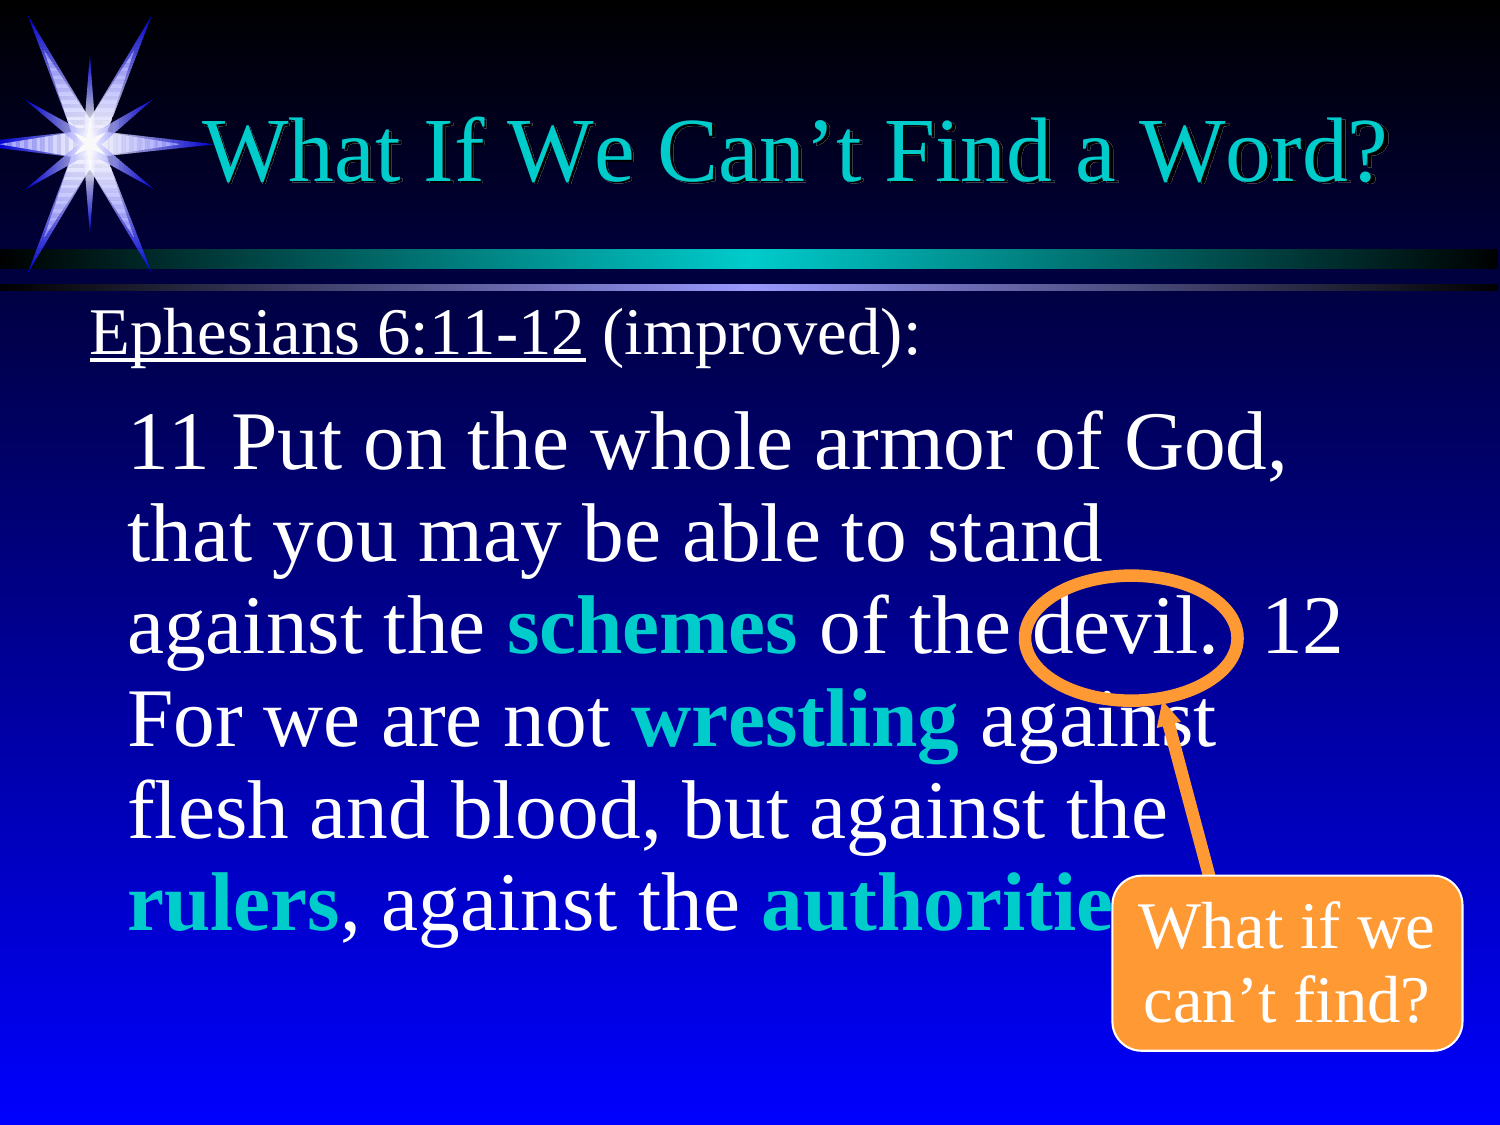

# What If We Can’t Find a Word?
Ephesians 6:11-12 (improved):
11 Put on the whole armor of God, that you may be able to stand against the schemes of the devil. 12 For we are not wrestling against
flesh and blood, but against the rulers, against the authorities, ...
What if we
can’t find?